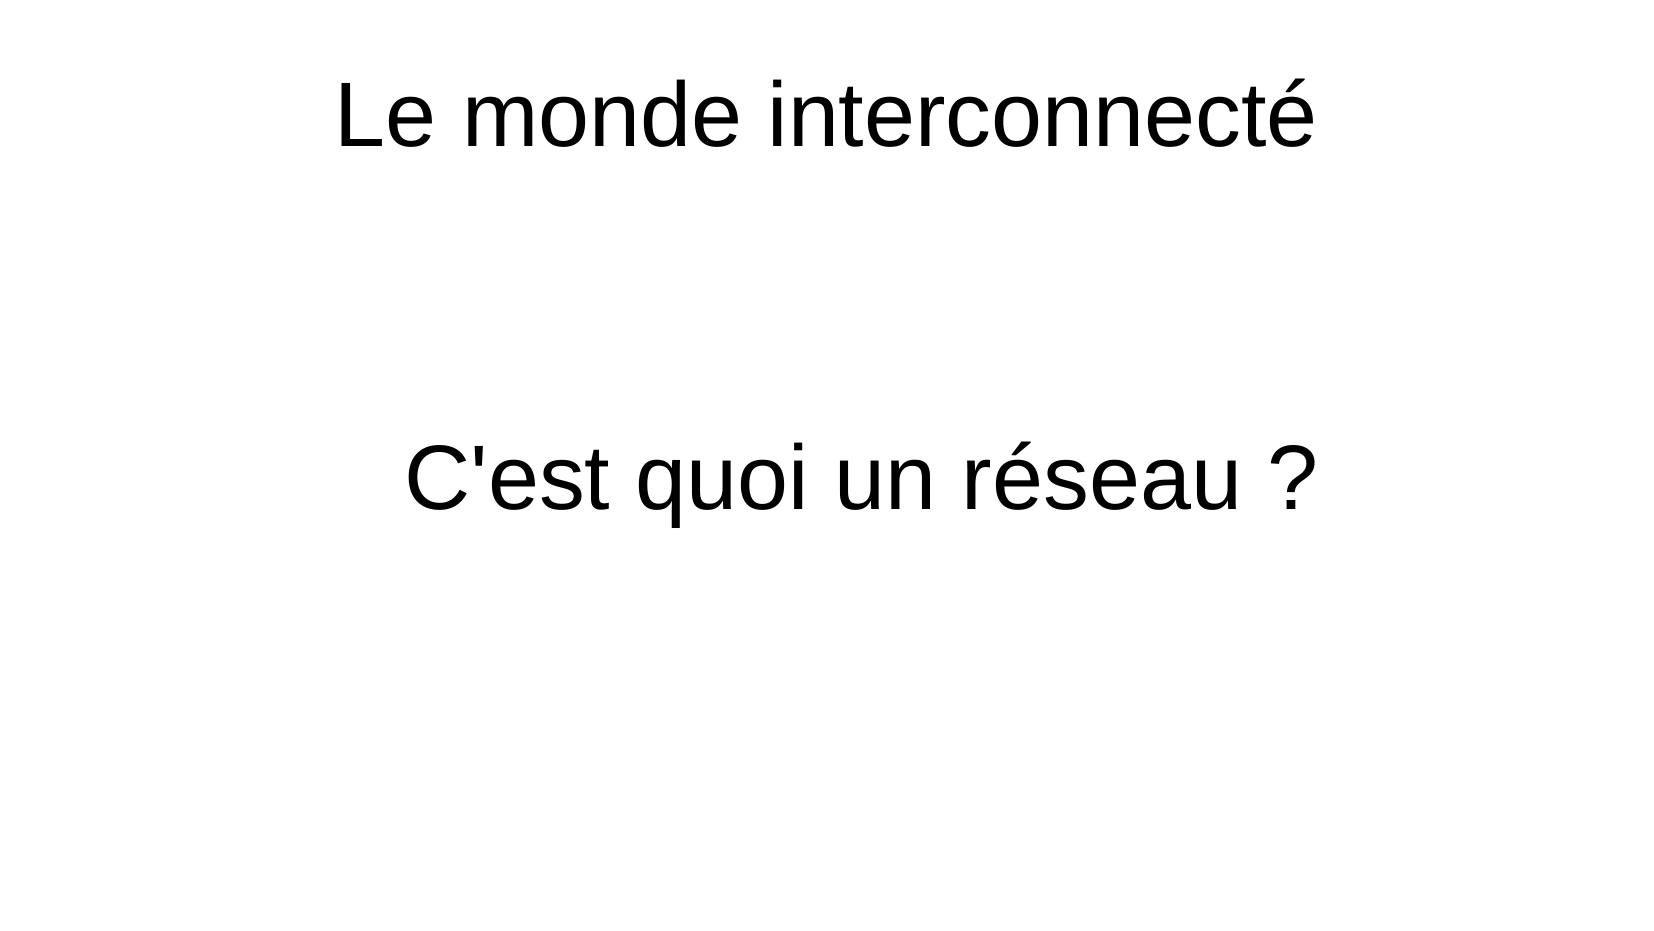

# Le monde interconnecté
C'est quoi un réseau ?